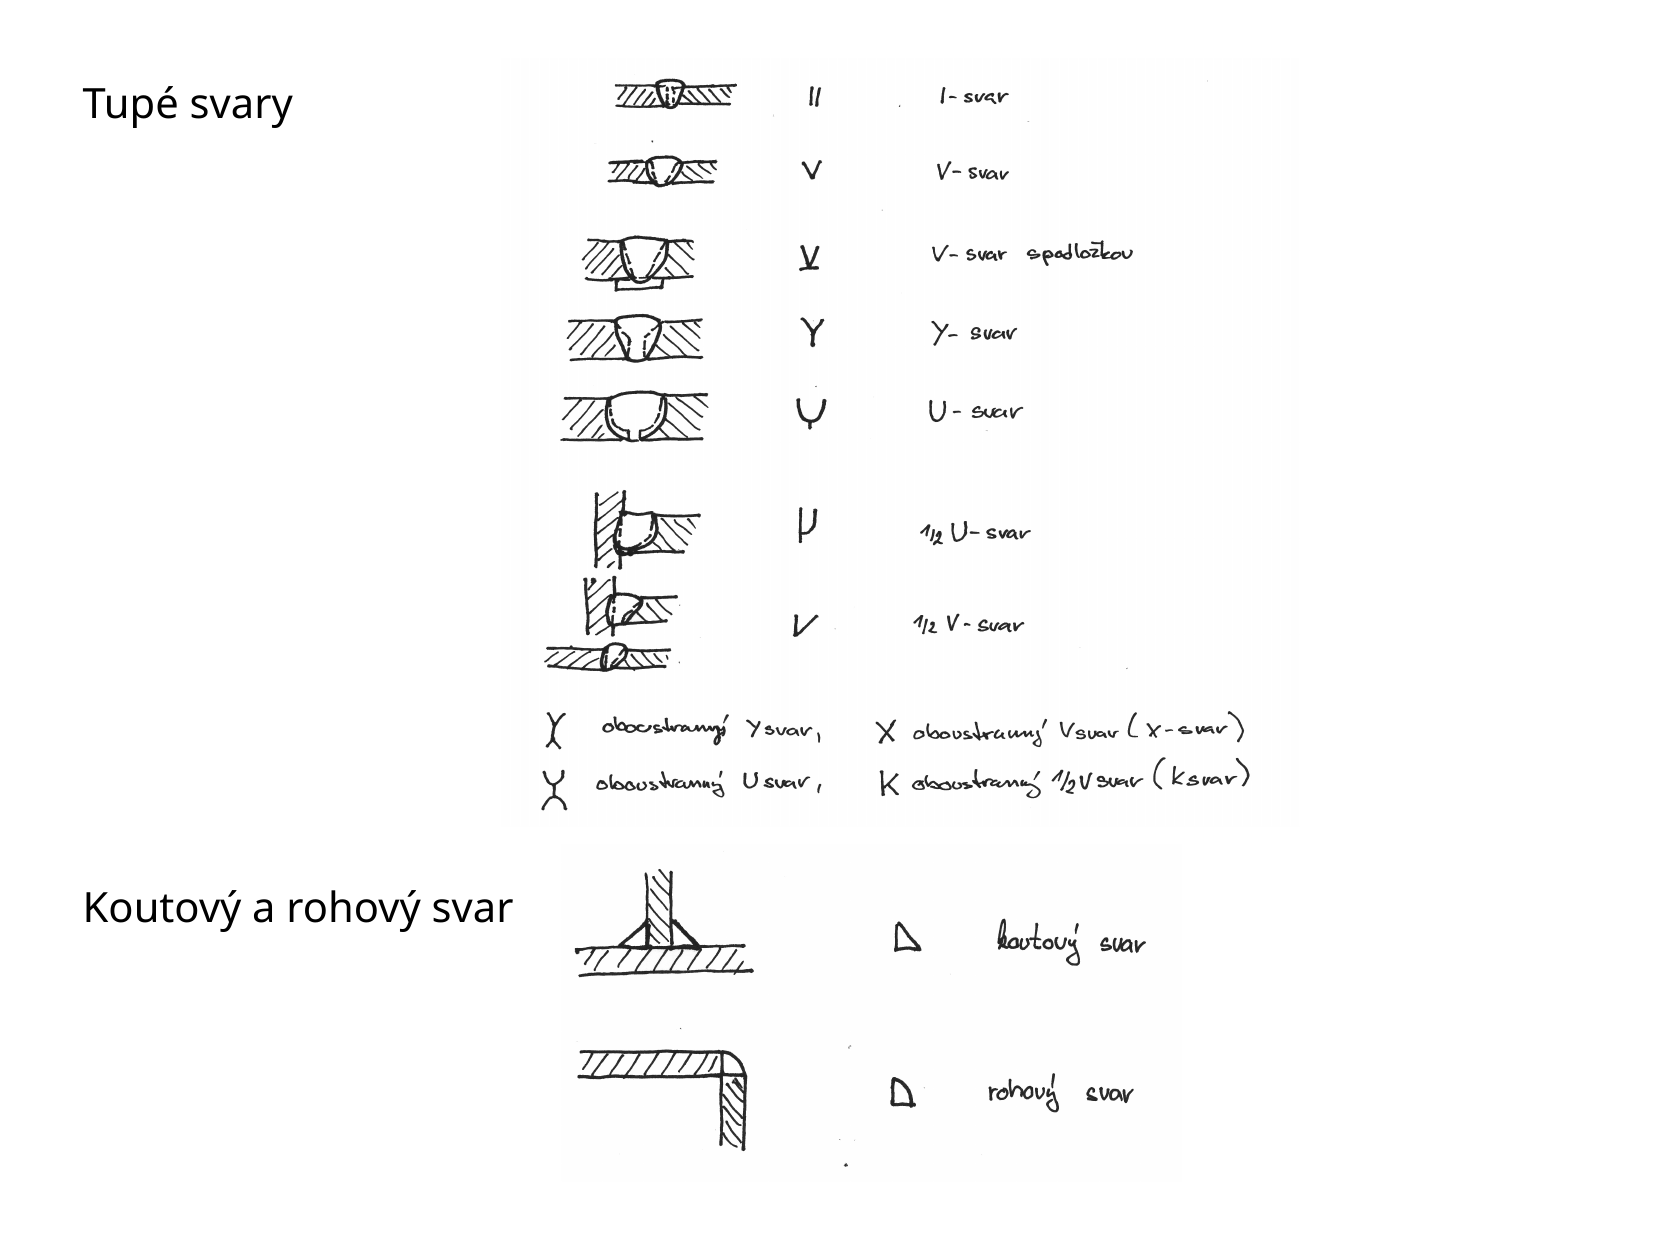

# Tupé svary
Koutový a rohový svar